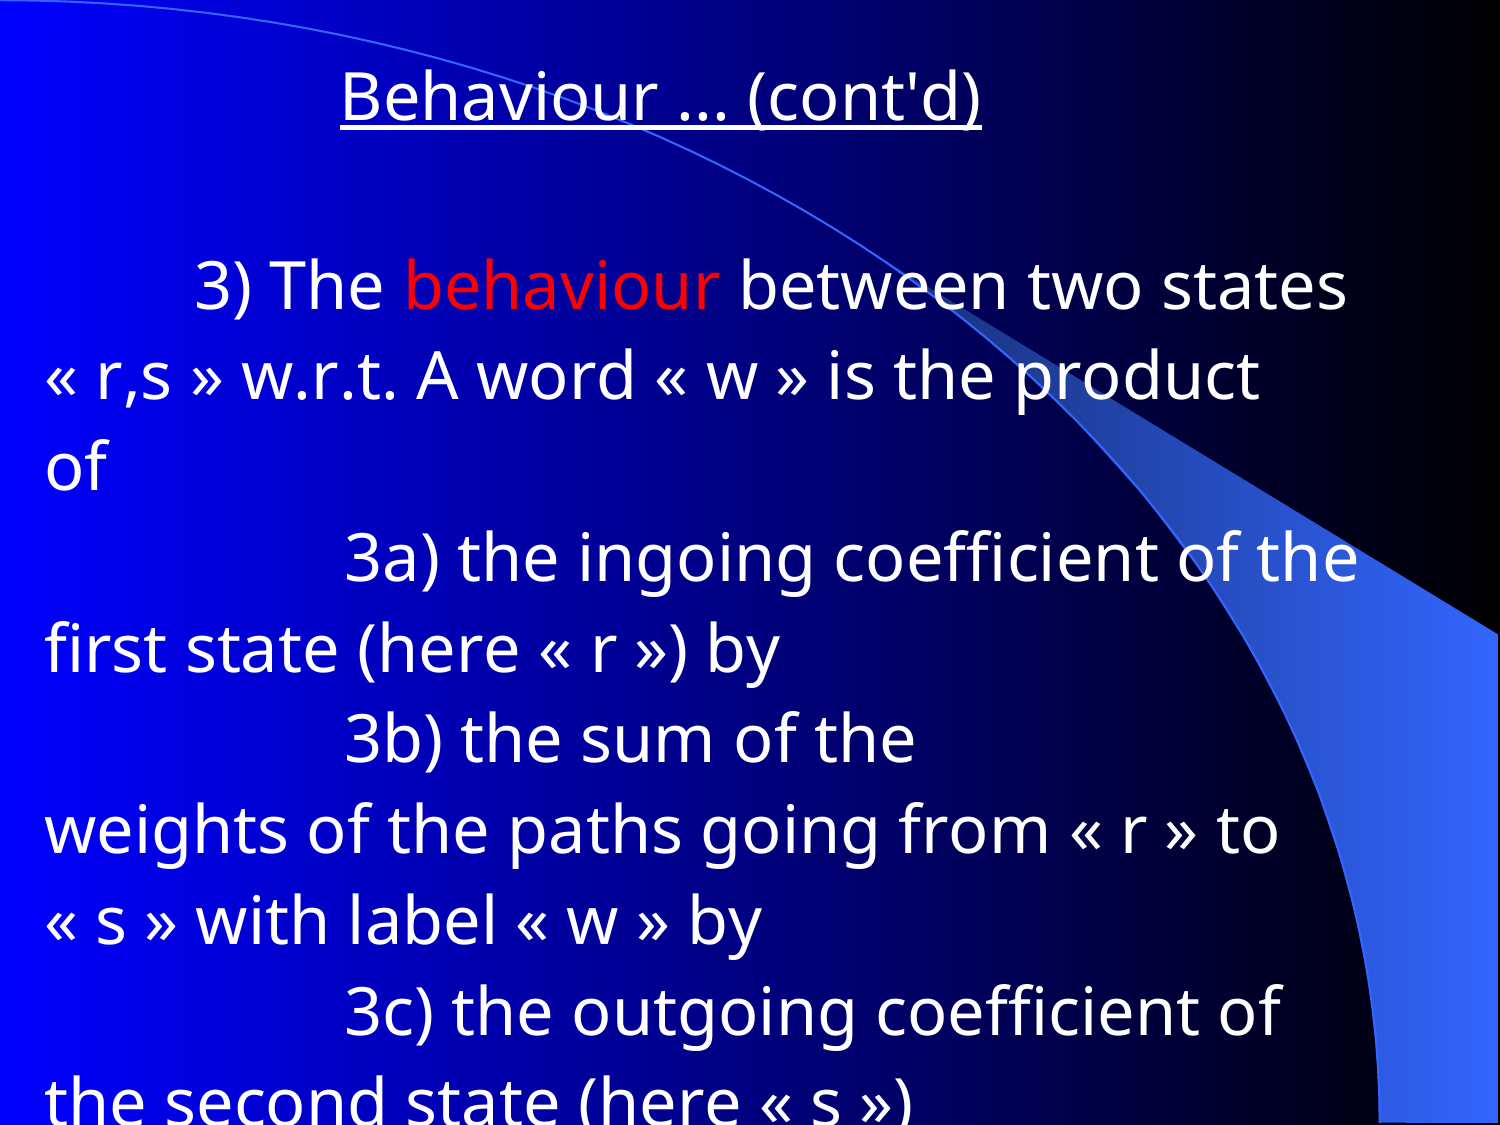

Behaviour ... (cont'd)
	3) The behaviour between two states
« r,s » w.r.t. A word « w » is the product
of
		3a) the ingoing coefficient of the
first state (here « r ») by
		3b) the sum of the
weights of the paths going from « r » to
« s » with label « w » by
		3c) the outgoing coefficient of
the second state (here « s »)